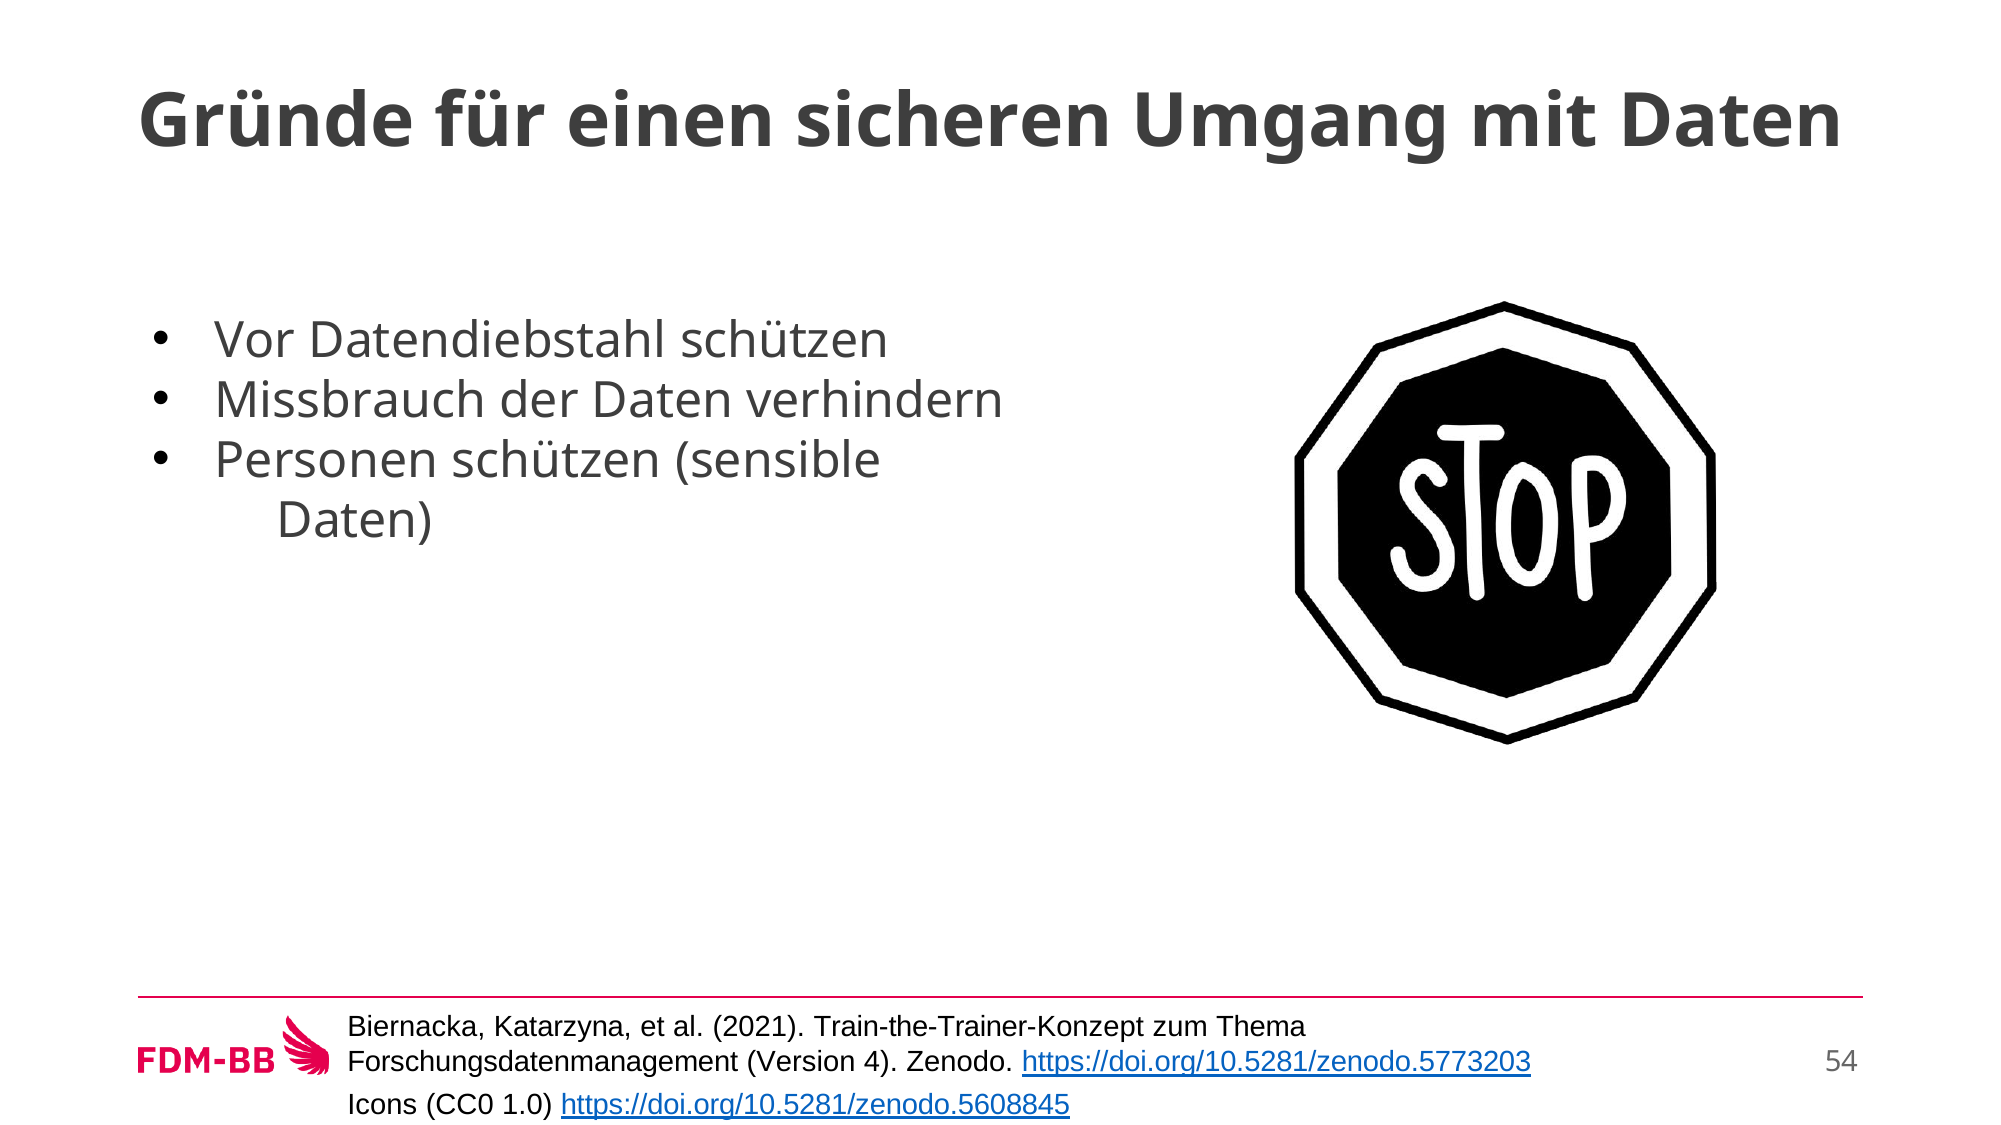

# Gründe für einen sicheren Umgang mit Daten
Vor Datendiebstahl schützen
Missbrauch der Daten verhindern
Personen schützen (sensible Daten)
Biernacka, Katarzyna, et al. (2021). Train-the-Trainer-Konzept zum Thema Forschungsdatenmanagement (Version 4). Zenodo. https://doi.org/10.5281/zenodo.5773203
54
Icons (CC0 1.0) https://doi.org/10.5281/zenodo.5608845